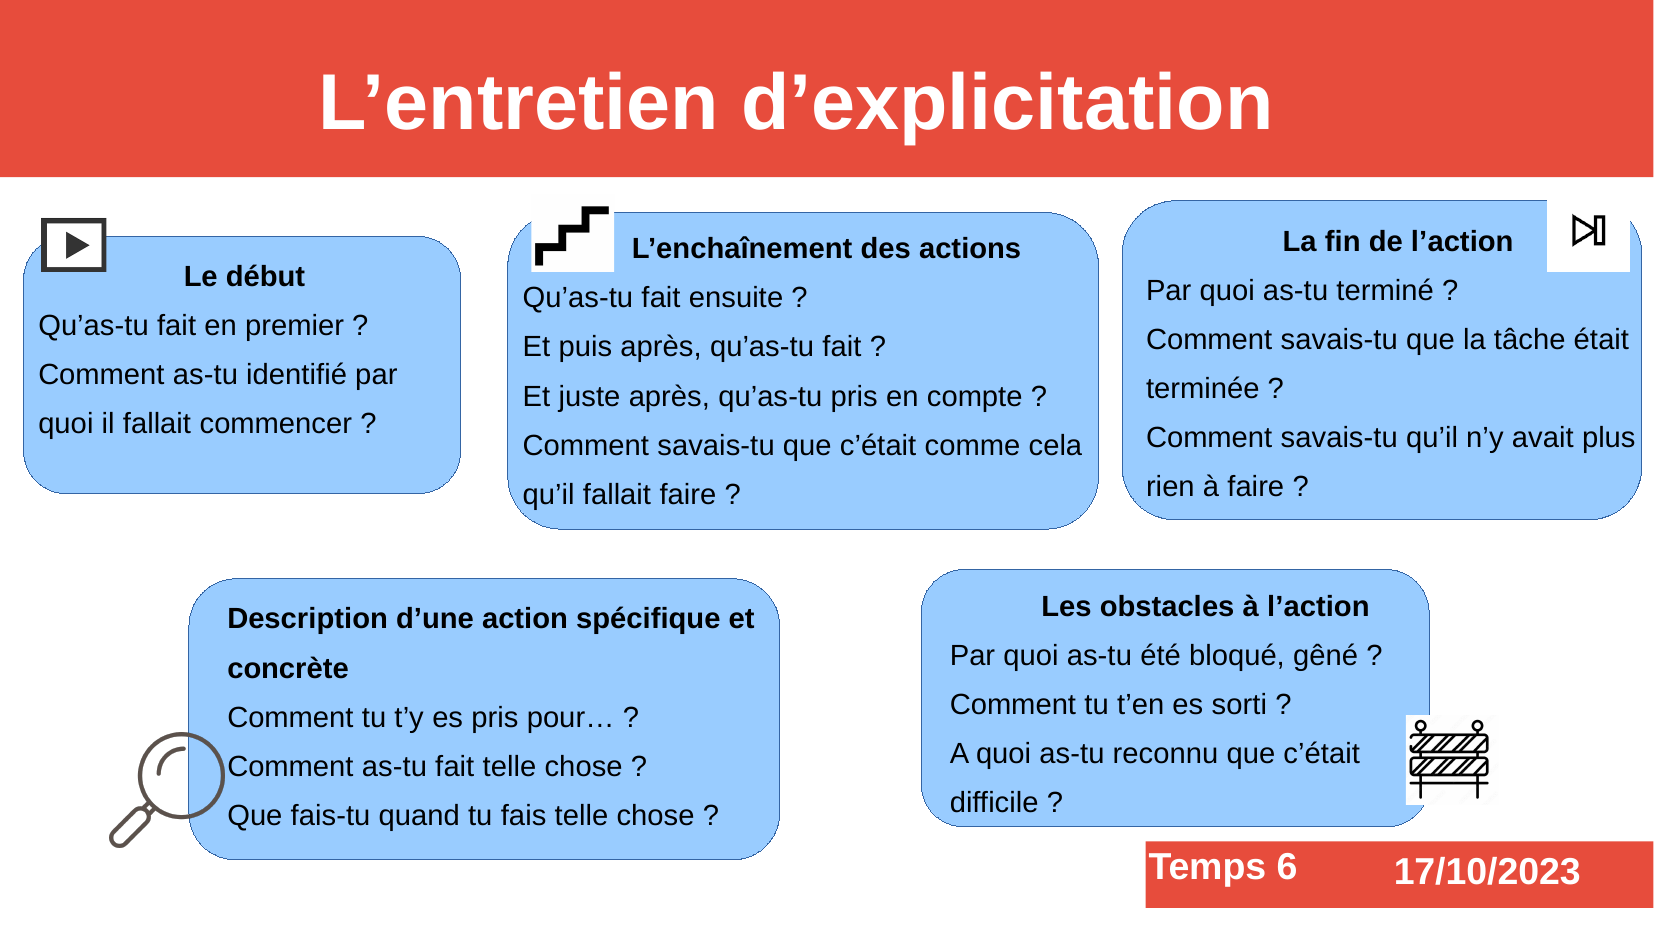

# L’entretien d’explicitation
La fin de l’action
Par quoi as-tu terminé ?
Comment savais-tu que la tâche était terminée ?
Comment savais-tu qu’il n’y avait plus rien à faire ?
L’enchaînement des actions
Qu’as-tu fait ensuite ?
Et puis après, qu’as-tu fait ?
Et juste après, qu’as-tu pris en compte ?
Comment savais-tu que c’était comme cela qu’il fallait faire ?
Le début
Qu’as-tu fait en premier ?
Comment as-tu identifié par quoi il fallait commencer ?
Les obstacles à l’action
Par quoi as-tu été bloqué, gêné ?
Comment tu t’en es sorti ?
A quoi as-tu reconnu que c’était difficile ?
Description d’une action spécifique et concrète
Comment tu t’y es pris pour… ?
Comment as-tu fait telle chose ?
Que fais-tu quand tu fais telle chose ?
Temps 6